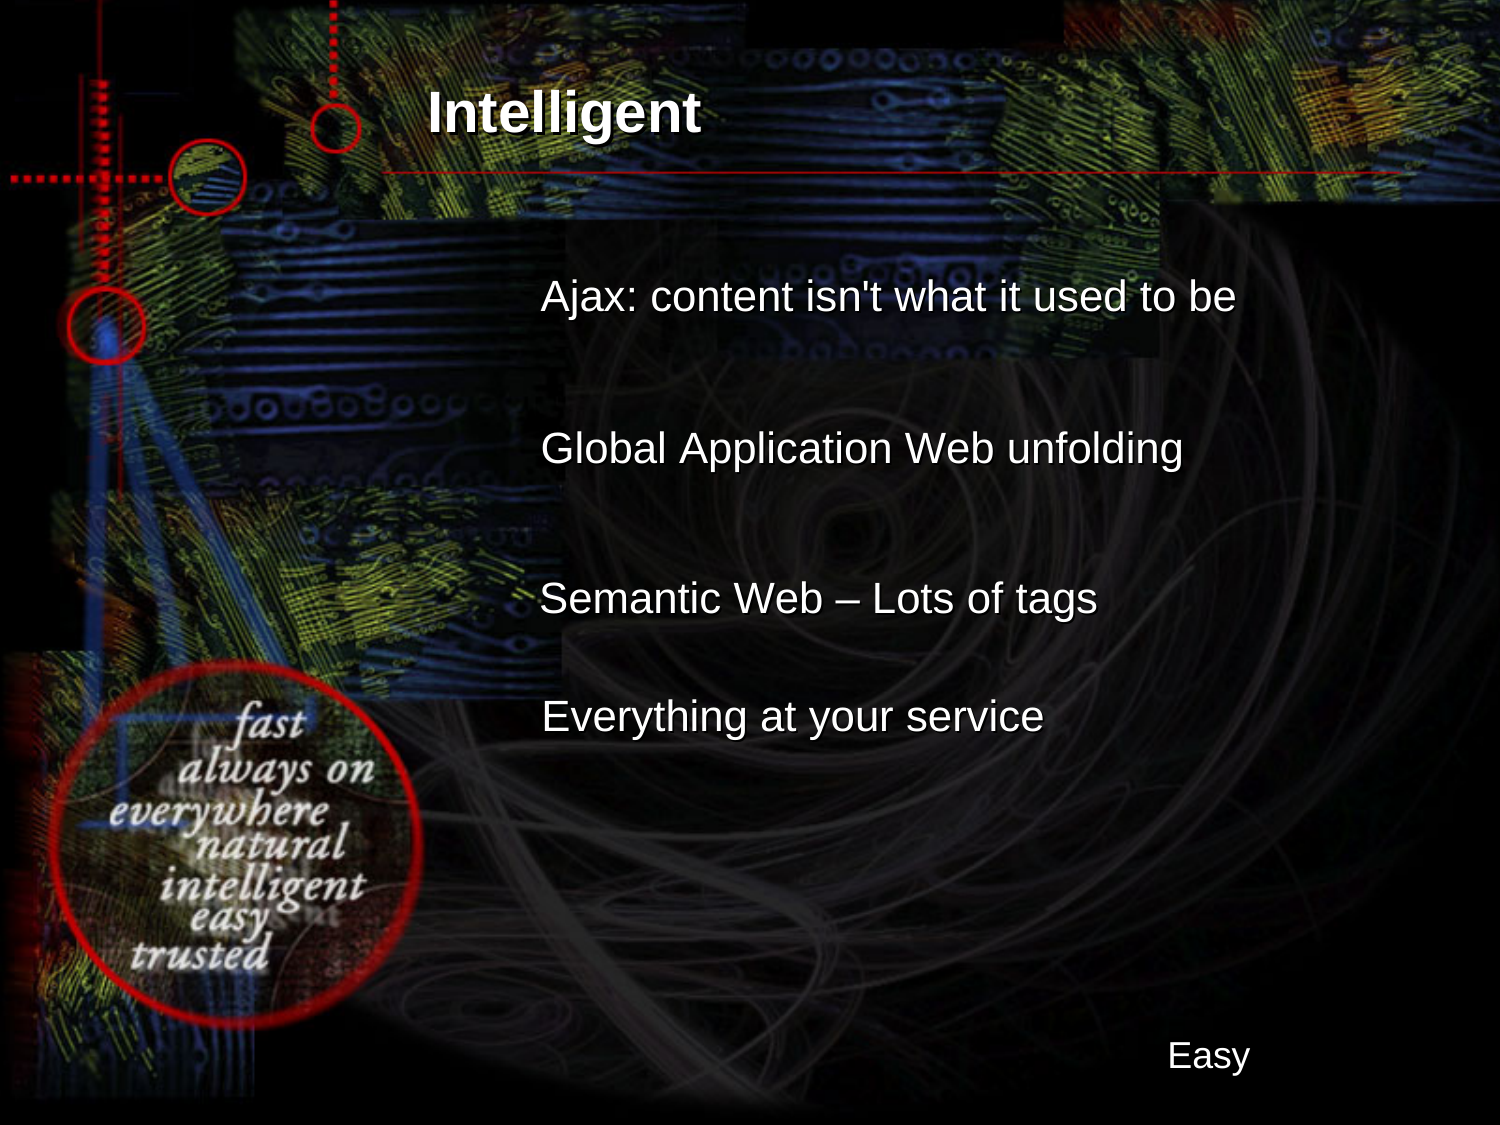

# Intelligent
Ajax: content isn't what it used to be
Global Application Web unfolding
Semantic Web – Lots of tags
Everything at your service
Easy